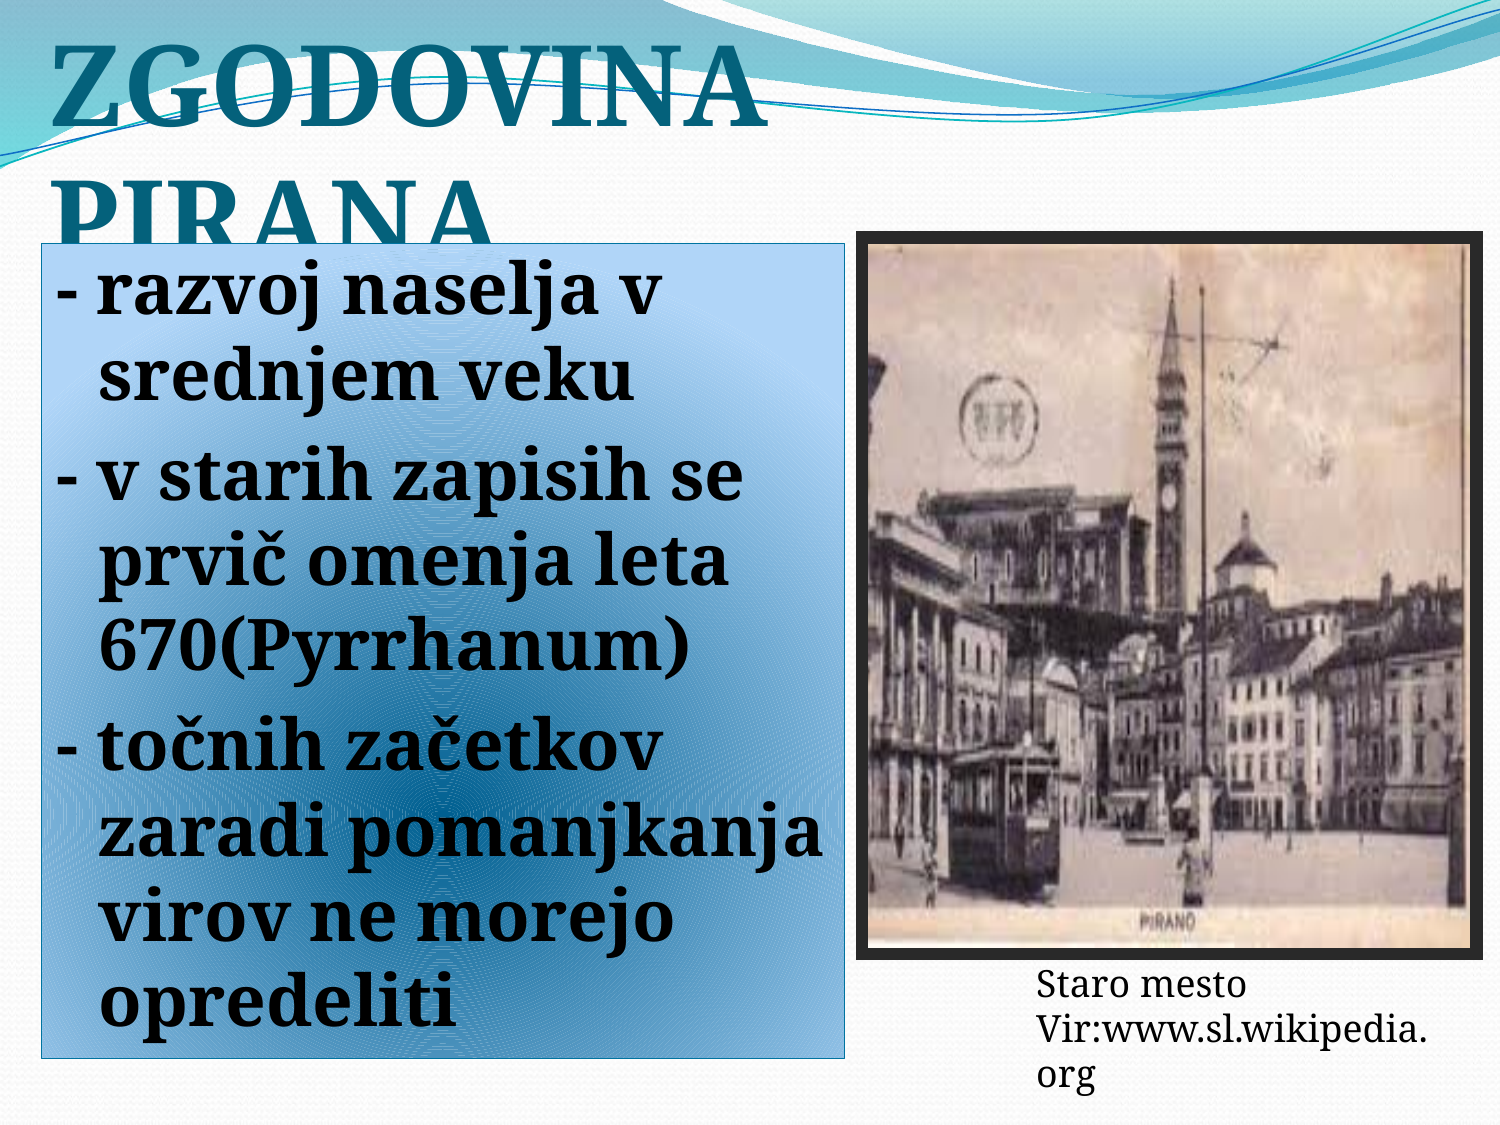

#
ZGODOVINA PIRANA
- razvoj naselja v srednjem veku
- v starih zapisih se prvič omenja leta 670(Pyrrhanum)
- točnih začetkov zaradi pomanjkanja virov ne morejo opredeliti
Staro mesto Vir:www.sl.wikipedia.org